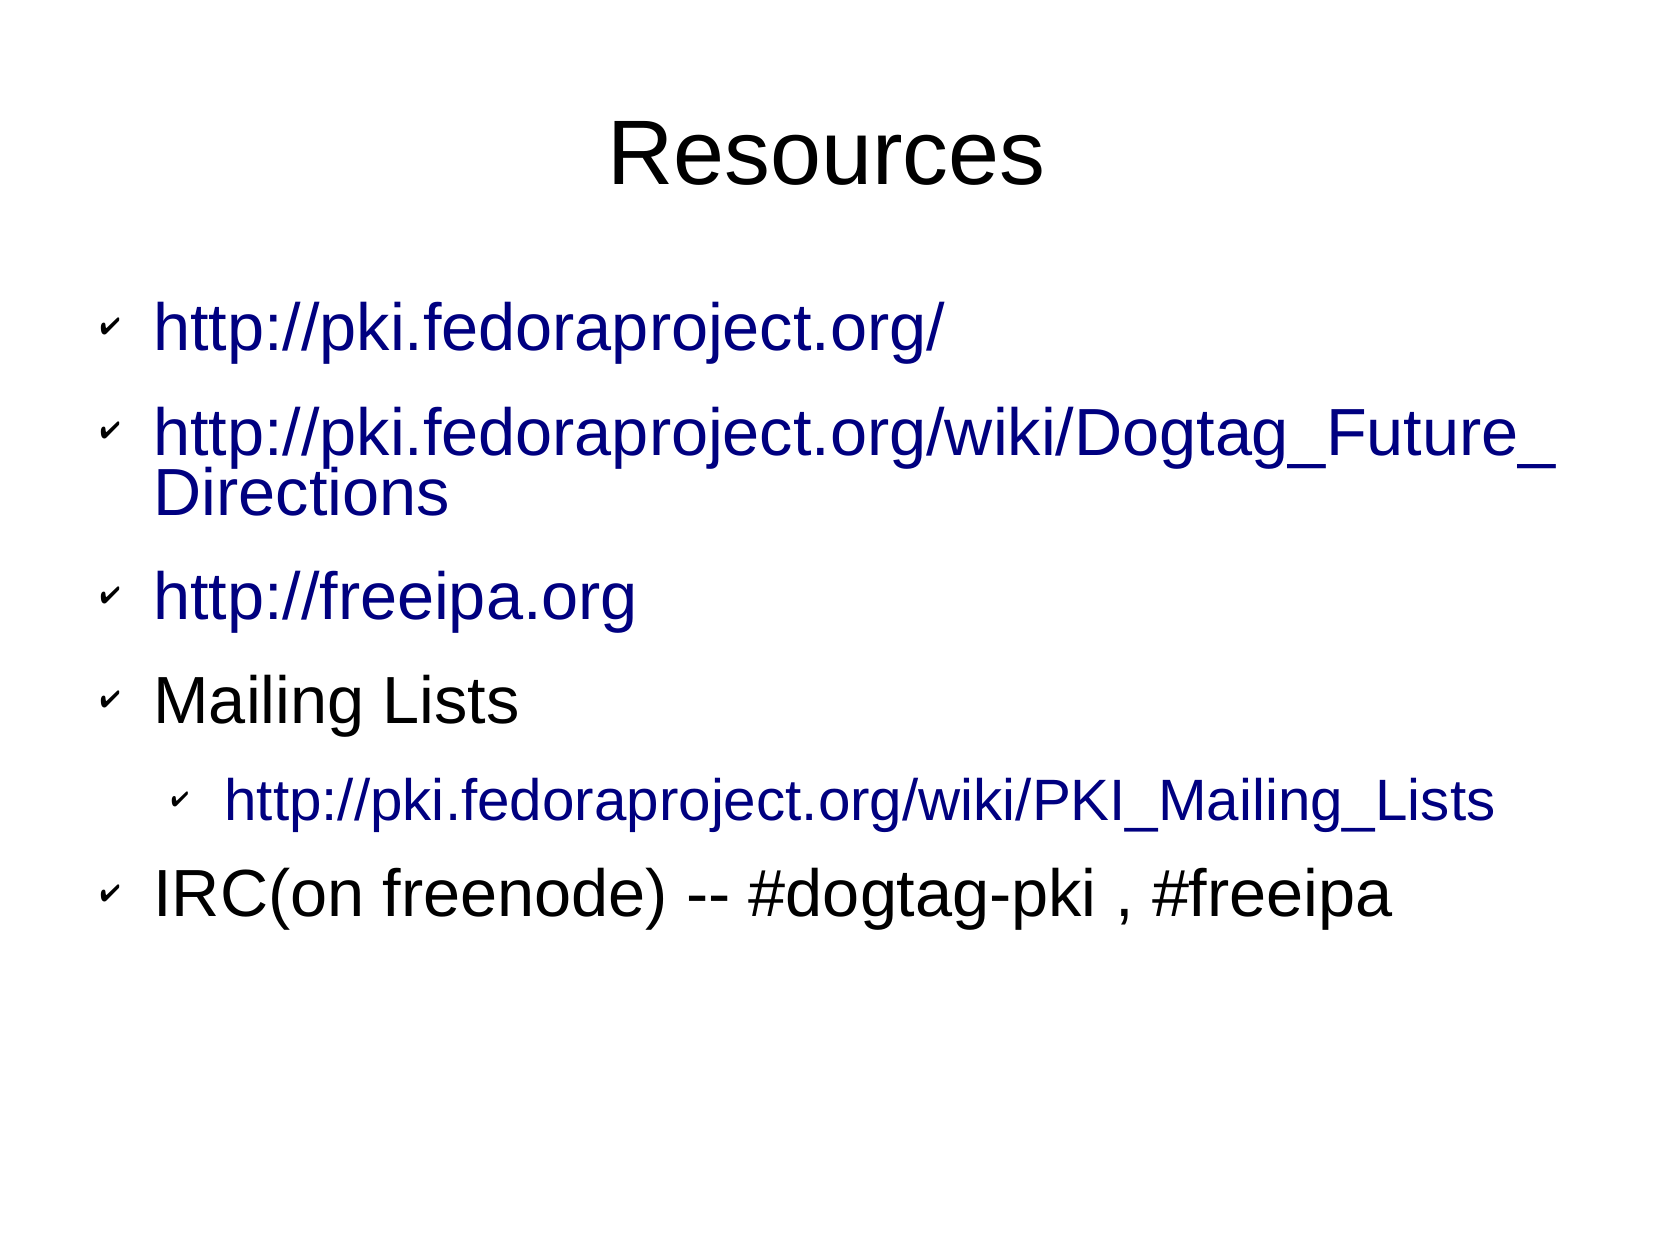

# Resources
http://pki.fedoraproject.org/
http://pki.fedoraproject.org/wiki/Dogtag_Future_Directions
http://freeipa.org
Mailing Lists
http://pki.fedoraproject.org/wiki/PKI_Mailing_Lists
IRC(on freenode) -- #dogtag-pki , #freeipa